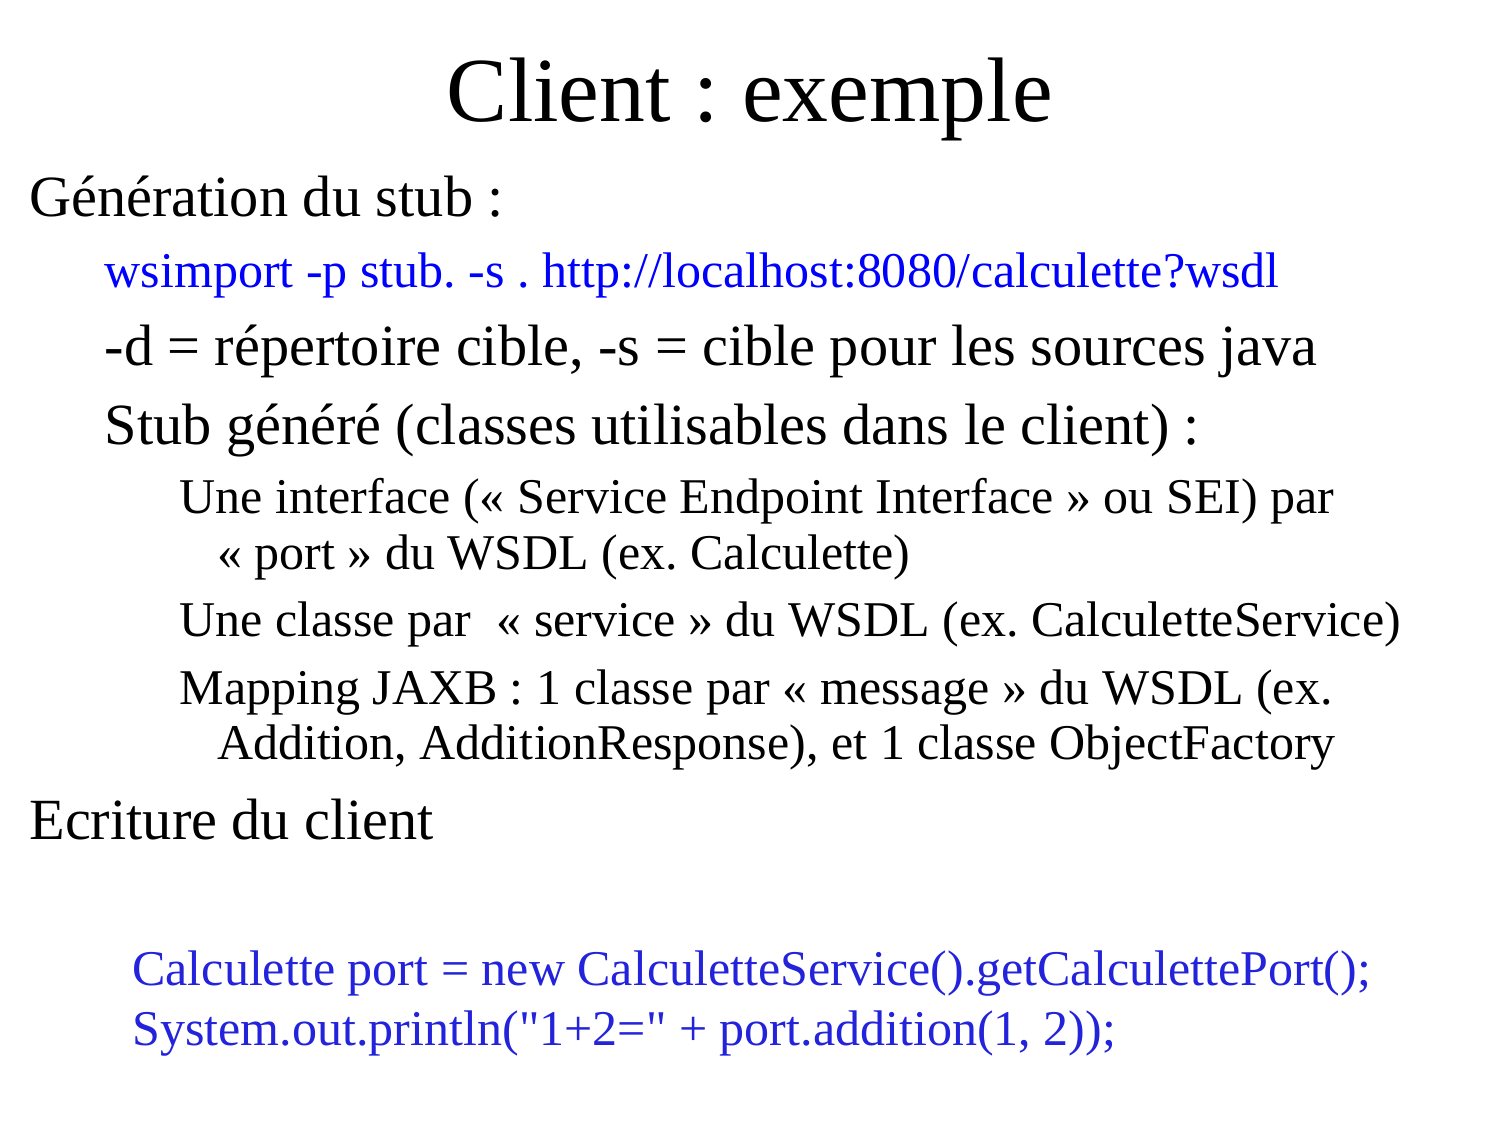

# Client : exemple
Génération du stub :
wsimport -p stub. -s . http://localhost:8080/calculette?wsdl
-d = répertoire cible, -s = cible pour les sources java
Stub généré (classes utilisables dans le client) :
Une interface (« Service Endpoint Interface » ou SEI) par « port » du WSDL (ex. Calculette)
Une classe par « service » du WSDL (ex. CalculetteService)
Mapping JAXB : 1 classe par « message » du WSDL (ex. Addition, AdditionResponse), et 1 classe ObjectFactory
Ecriture du client
Calculette port = new CalculetteService().getCalculettePort();
System.out.println("1+2=" + port.addition(1, 2));